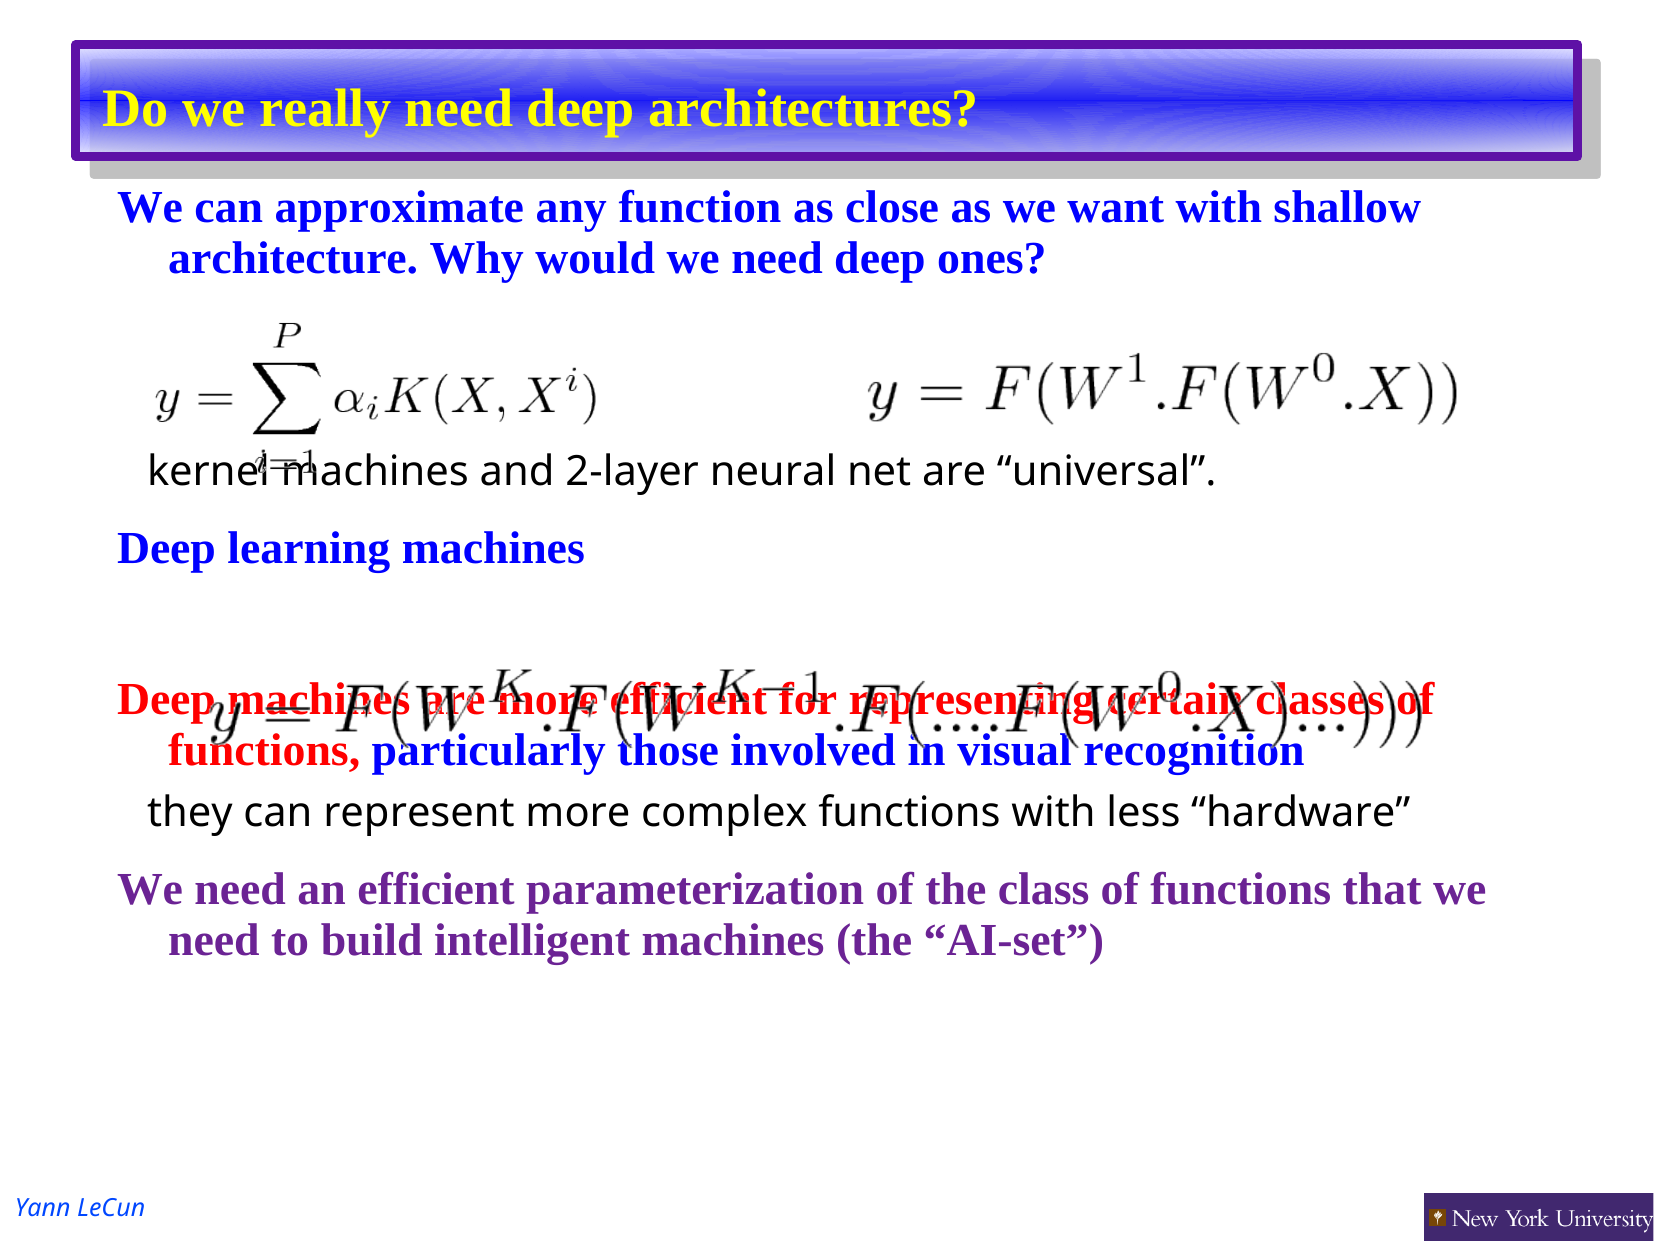

# Do we really need deep architectures?
We can approximate any function as close as we want with shallow architecture. Why would we need deep ones?
kernel machines and 2-layer neural net are “universal”.
Deep learning machines
Deep machines are more efficient for representing certain classes of functions, particularly those involved in visual recognition
they can represent more complex functions with less “hardware”
We need an efficient parameterization of the class of functions that we need to build intelligent machines (the “AI-set”)